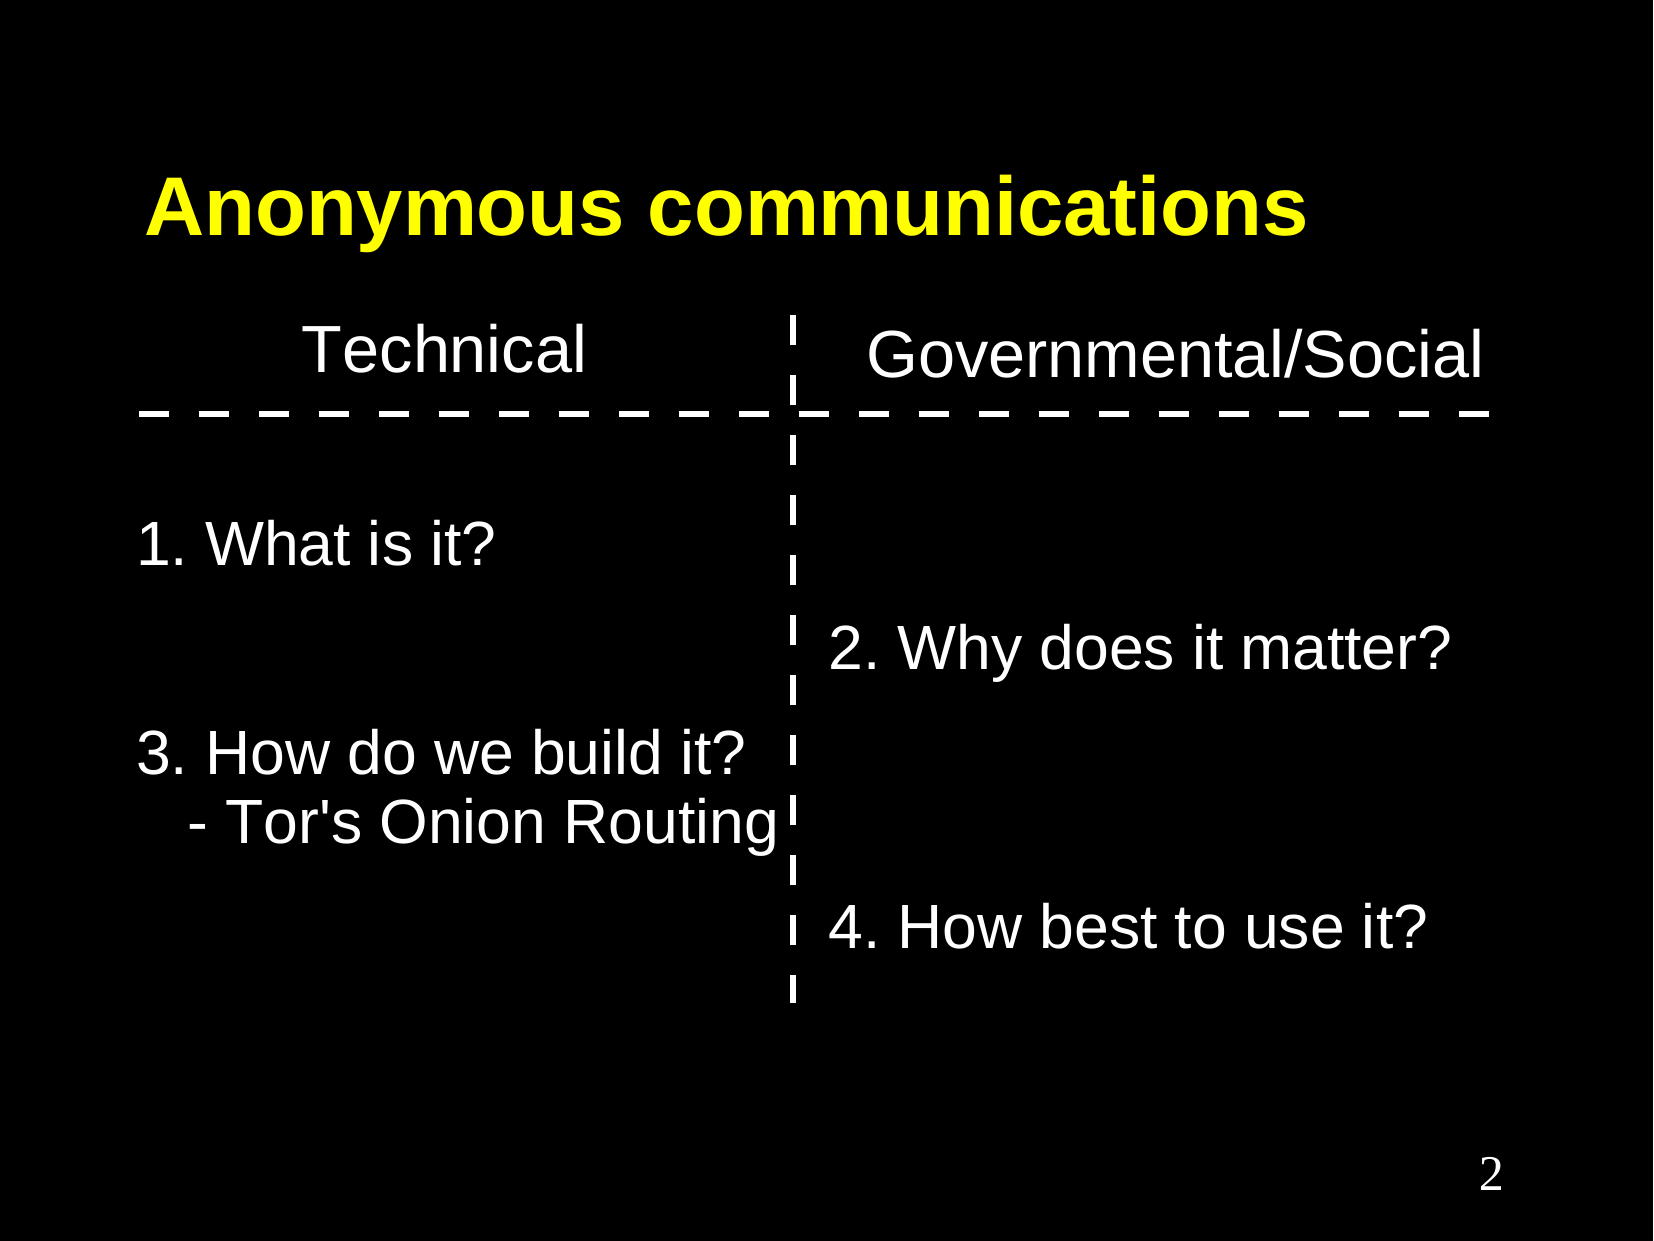

# Anonymous communications
Technical
Governmental/Social
1. What is it?
									 2. Why does it matter?
3. How do we build it?
 - Tor's Onion Routing
									 4. How best to use it?